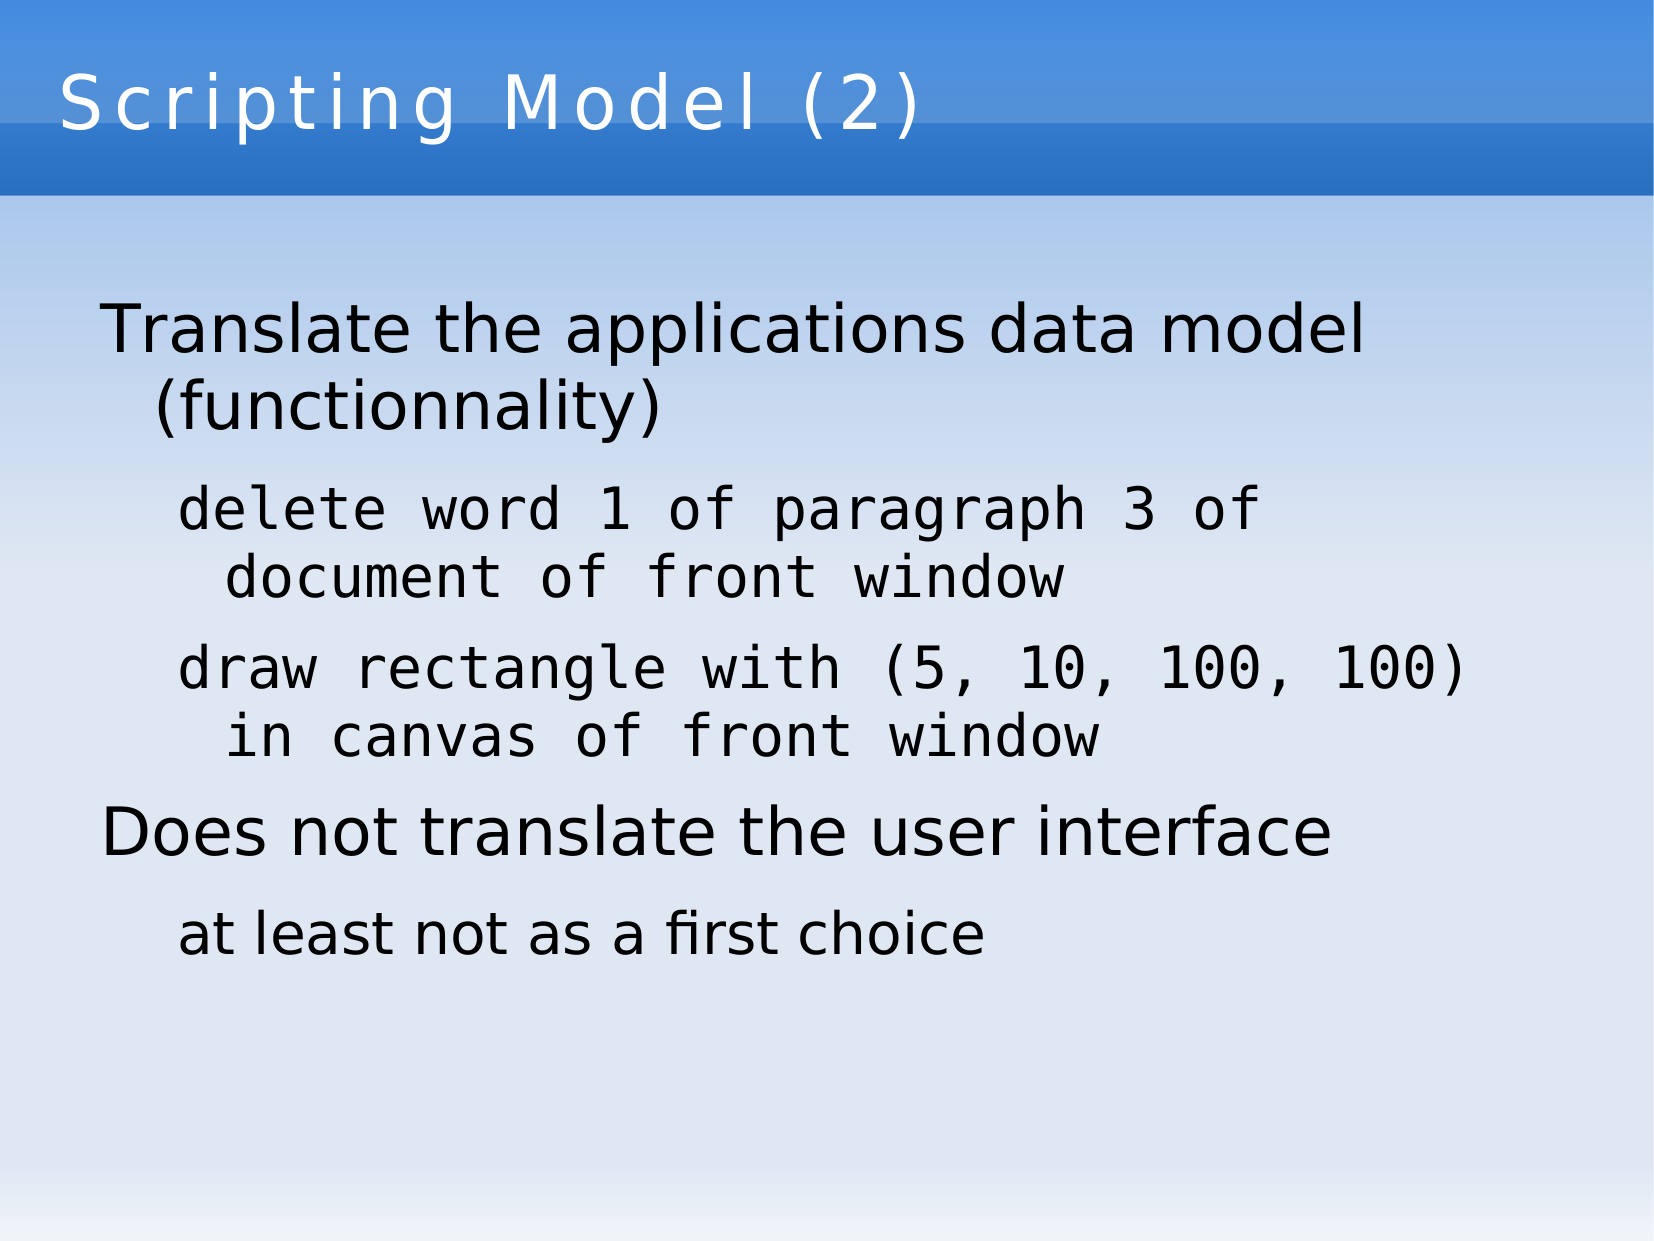

# Scripting Model (2)
Translate the applications data model (functionnality)
delete word 1 of paragraph 3 of document of front window
draw rectangle with (5, 10, 100, 100) in canvas of front window
Does not translate the user interface
at least not as a first choice